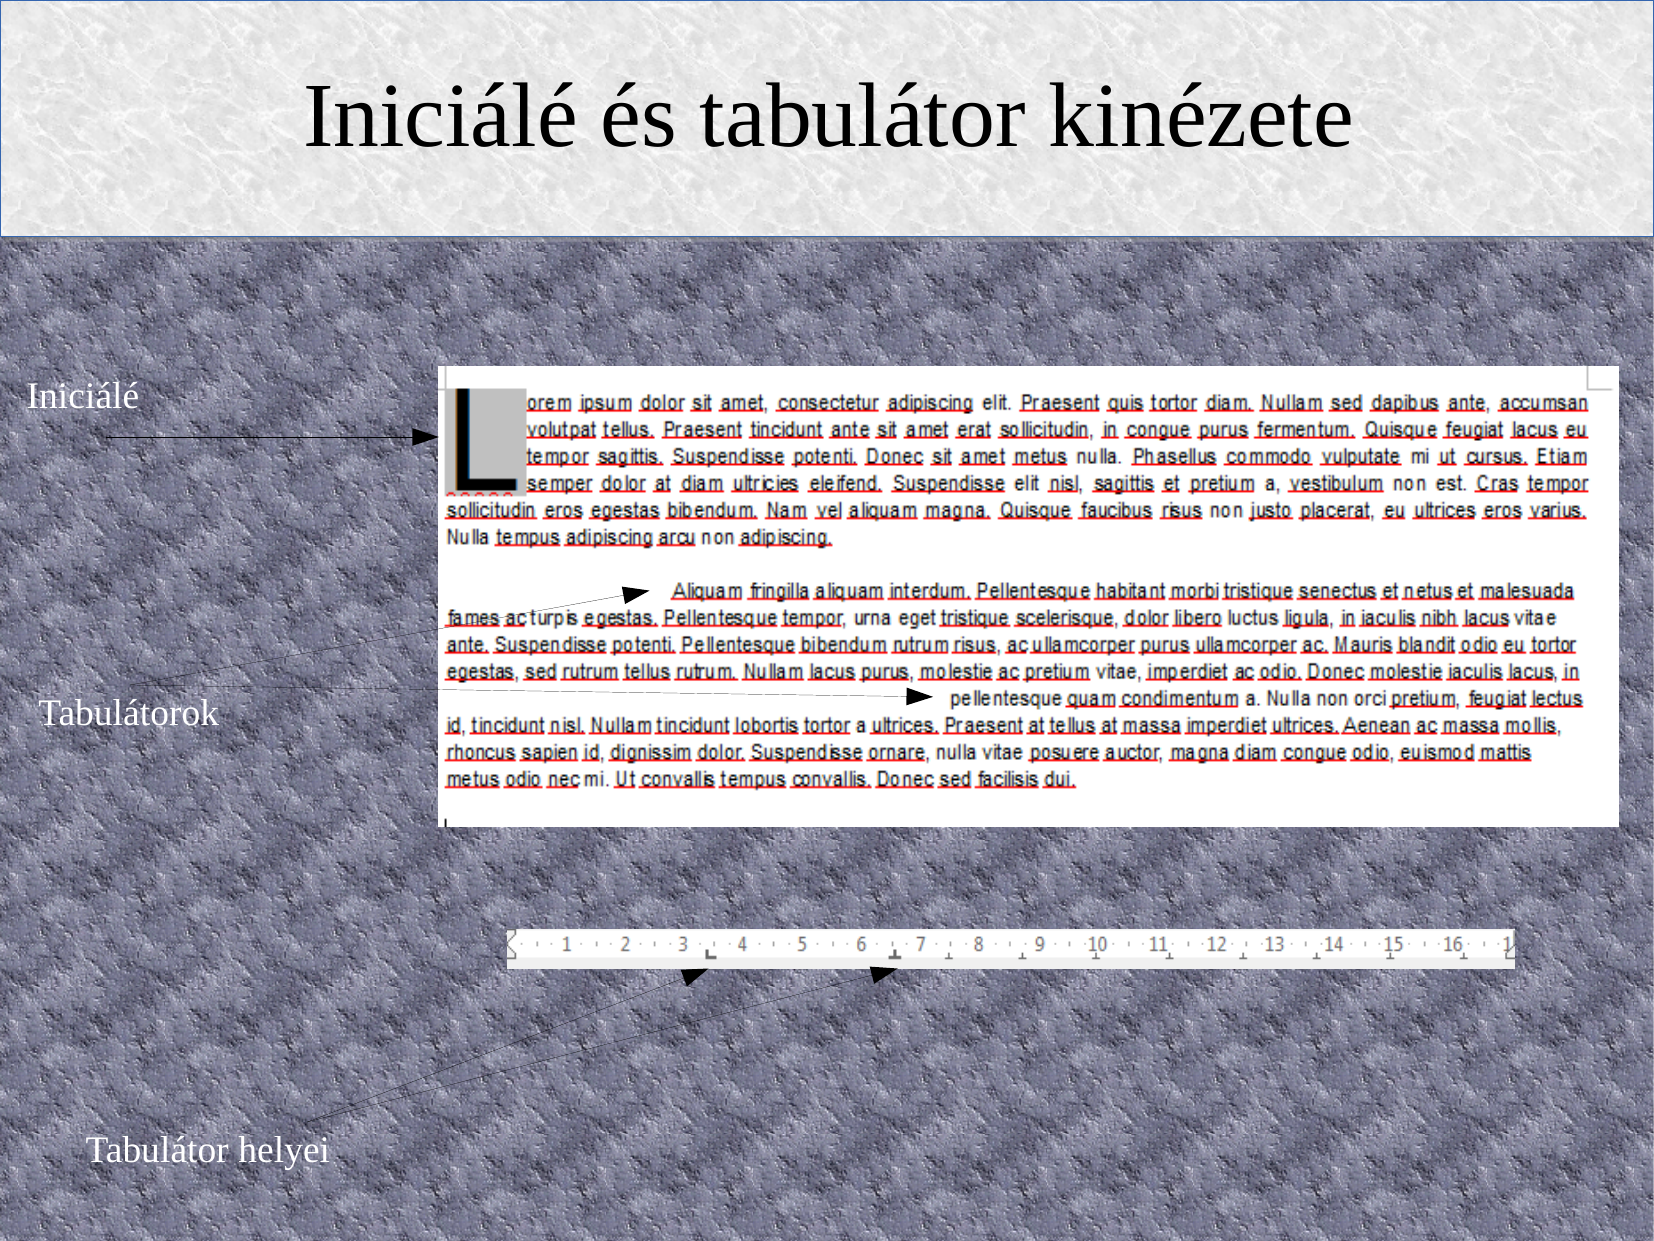

# Iniciálé és tabulátor kinézete
Iniciálé
Tabulátorok
Tabulátor helyei